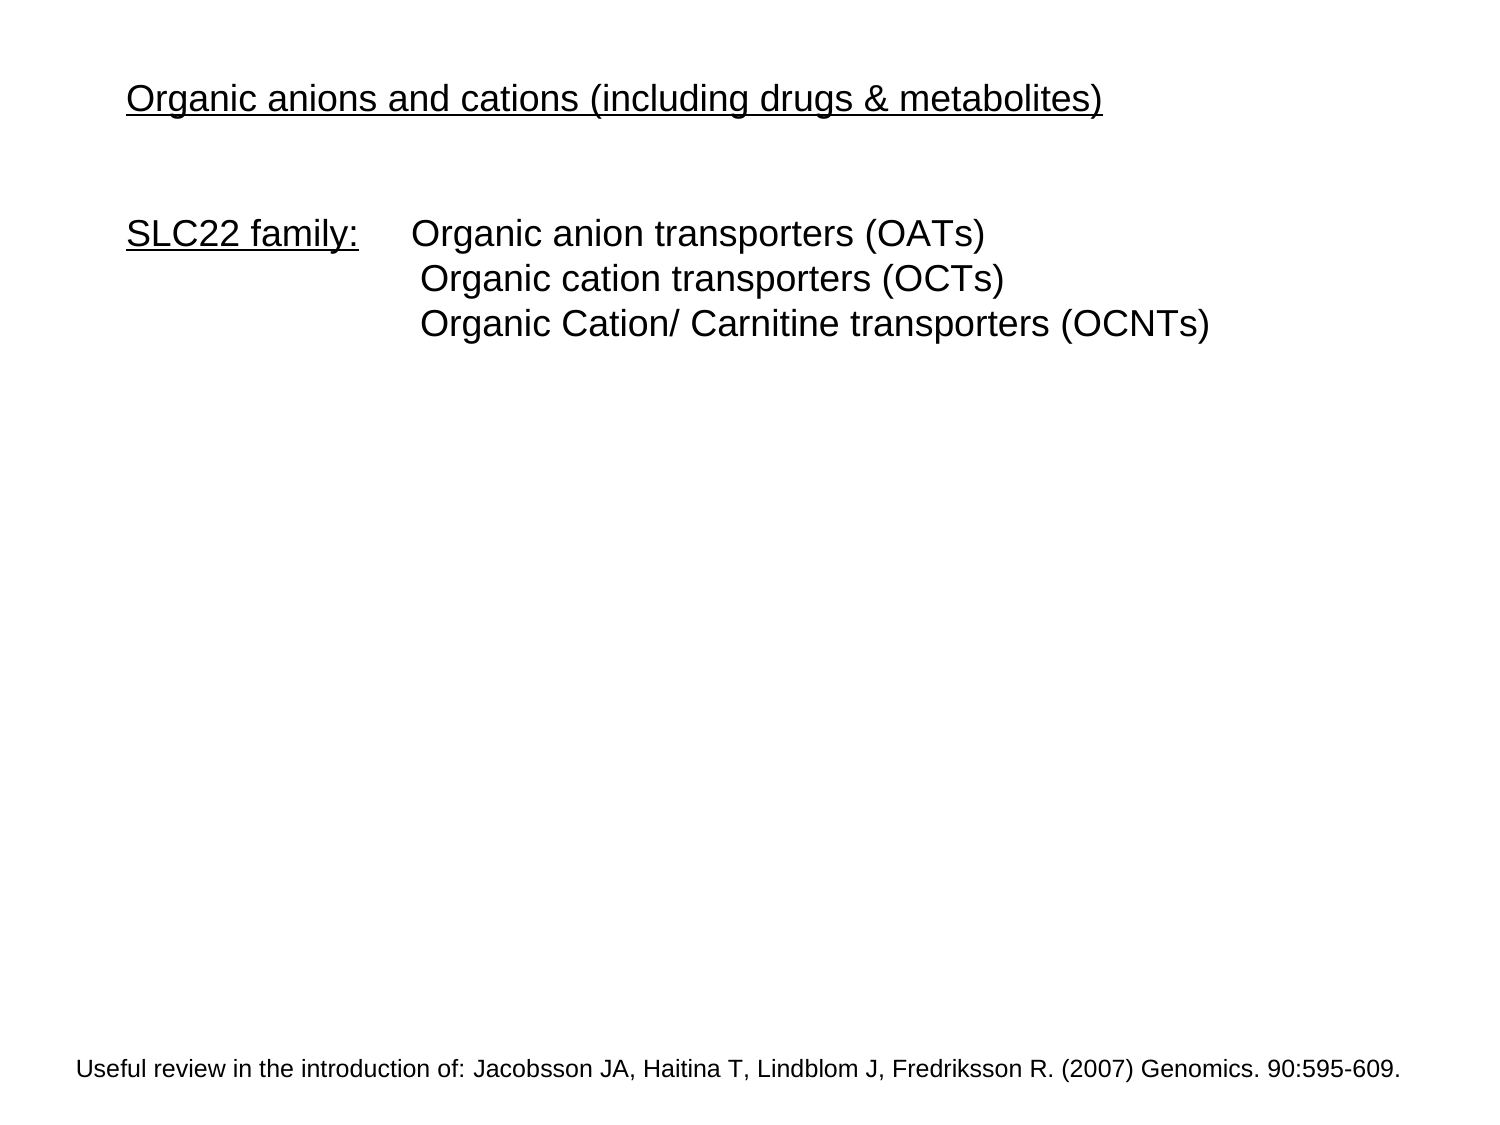

Organic anions and cations (including drugs & metabolites)
SLC22 family: Organic anion transporters (OATs)
 Organic cation transporters (OCTs)
 Organic Cation/ Carnitine transporters (OCNTs)
Useful review in the introduction of: Jacobsson JA, Haitina T, Lindblom J, Fredriksson R. (2007) Genomics. 90:595-609.